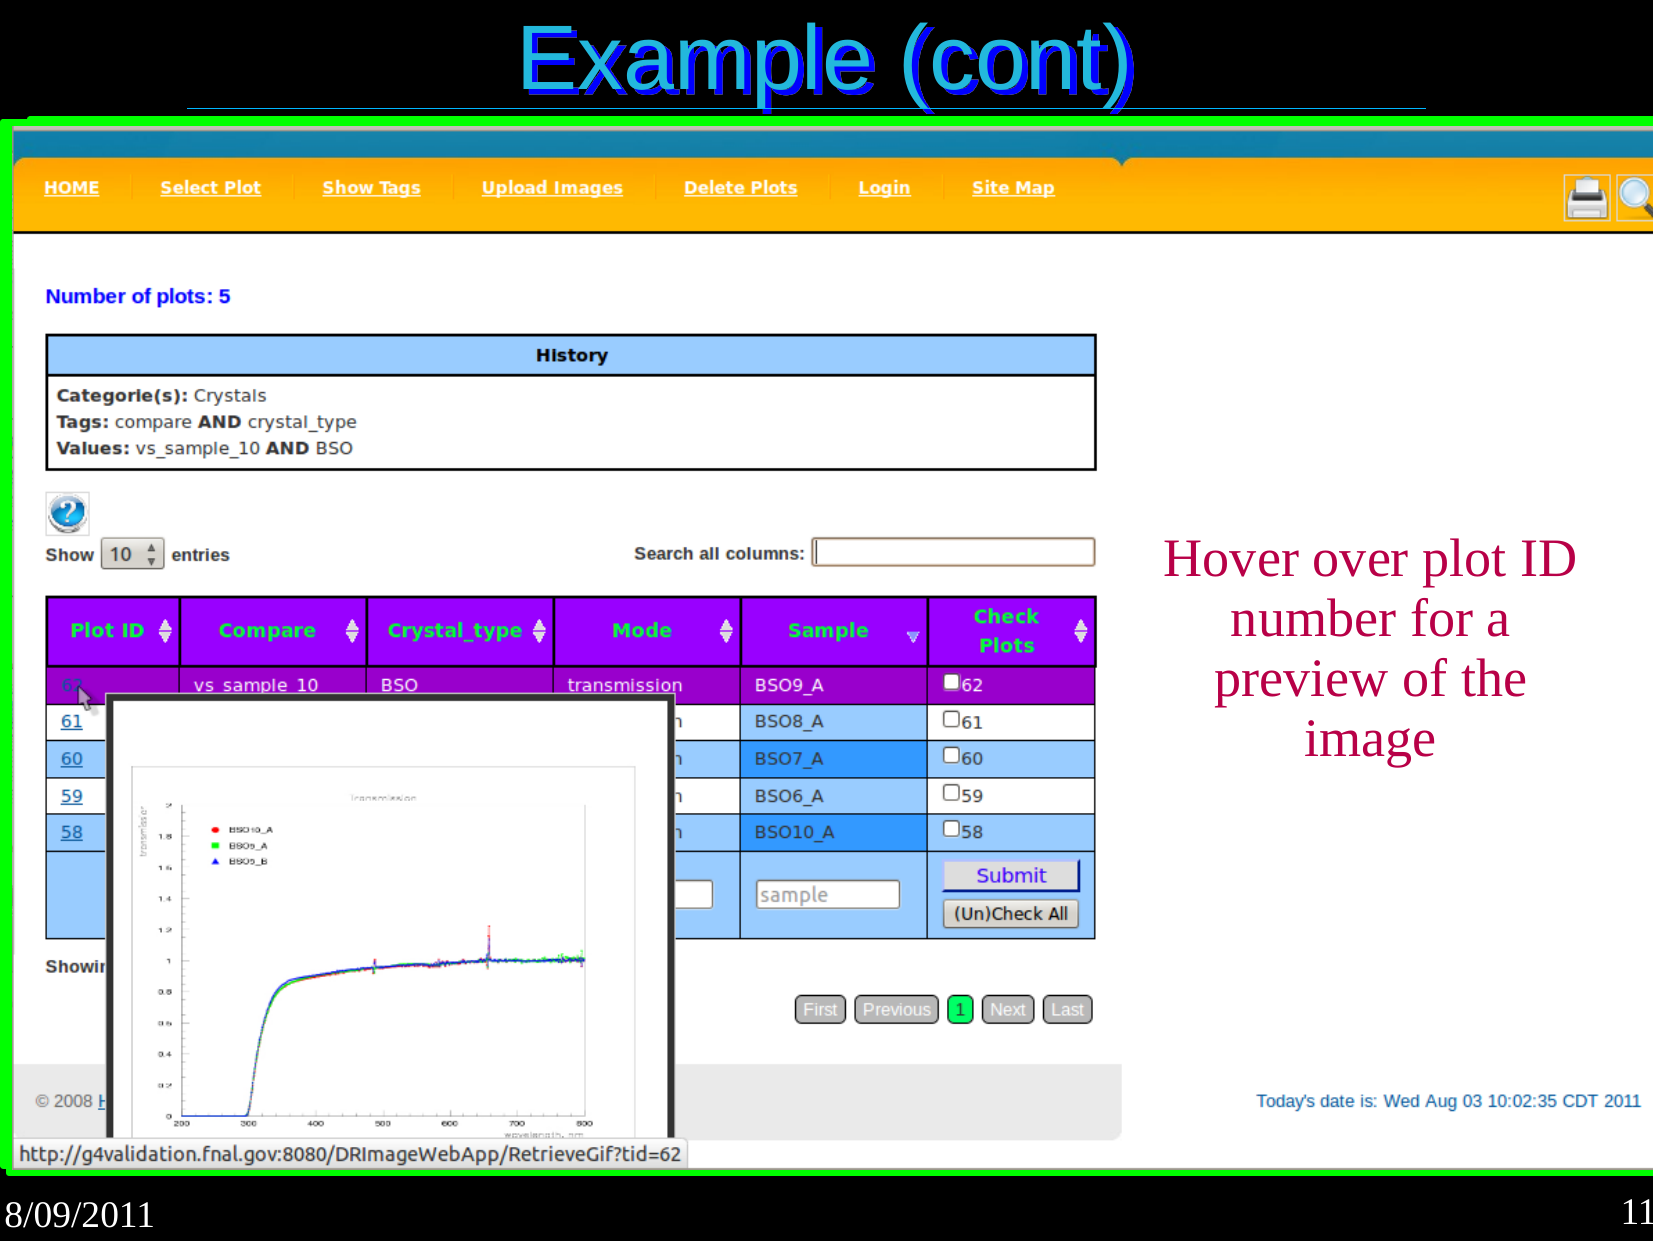

Example (cont)
Search all columns: BSO6_A
Sort by (multiple) columns:
sort by sample in ascending order
Hover over plot ID number for a preview of the image
11
8/09/2011